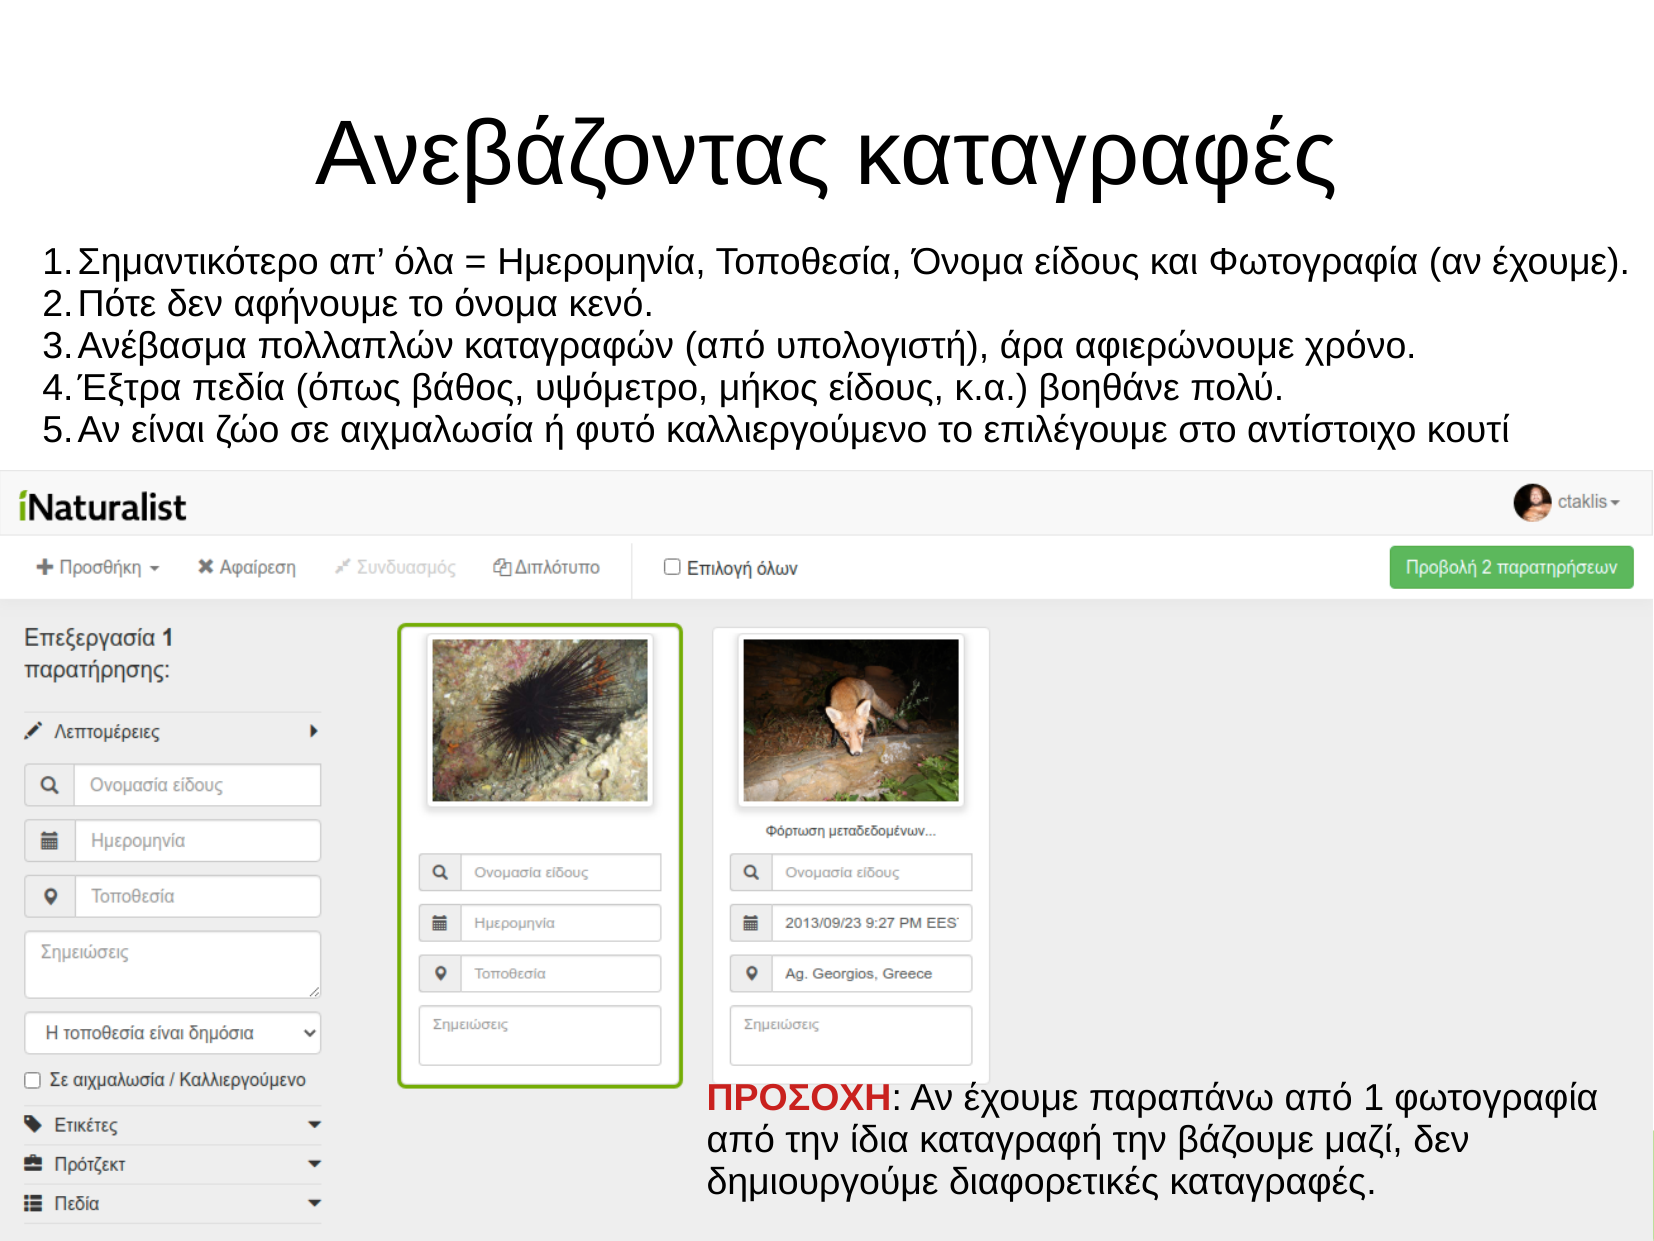

# Ανεβάζοντας καταγραφές
Σημαντικότερο απ’ όλα = Ημερομηνία, Τοποθεσία, Όνομα είδους και Φωτογραφία (αν έχουμε).
Πότε δεν αφήνουμε το όνομα κενό.
Ανέβασμα πολλαπλών καταγραφών (από υπολογιστή), άρα αφιερώνουμε χρόνο.
Έξτρα πεδία (όπως βάθος, υψόμετρο, μήκος είδους, κ.α.) βοηθάνε πολύ.
Αν είναι ζώο σε αιχμαλωσία ή φυτό καλλιεργούμενο το επιλέγουμε στο αντίστοιχο κουτί
ΠΡΟΣΟΧΗ: Αν έχουμε παραπάνω από 1 φωτογραφία
από την ίδια καταγραφή την βάζουμε μαζί, δεν
δημιουργούμε διαφορετικές καταγραφές.